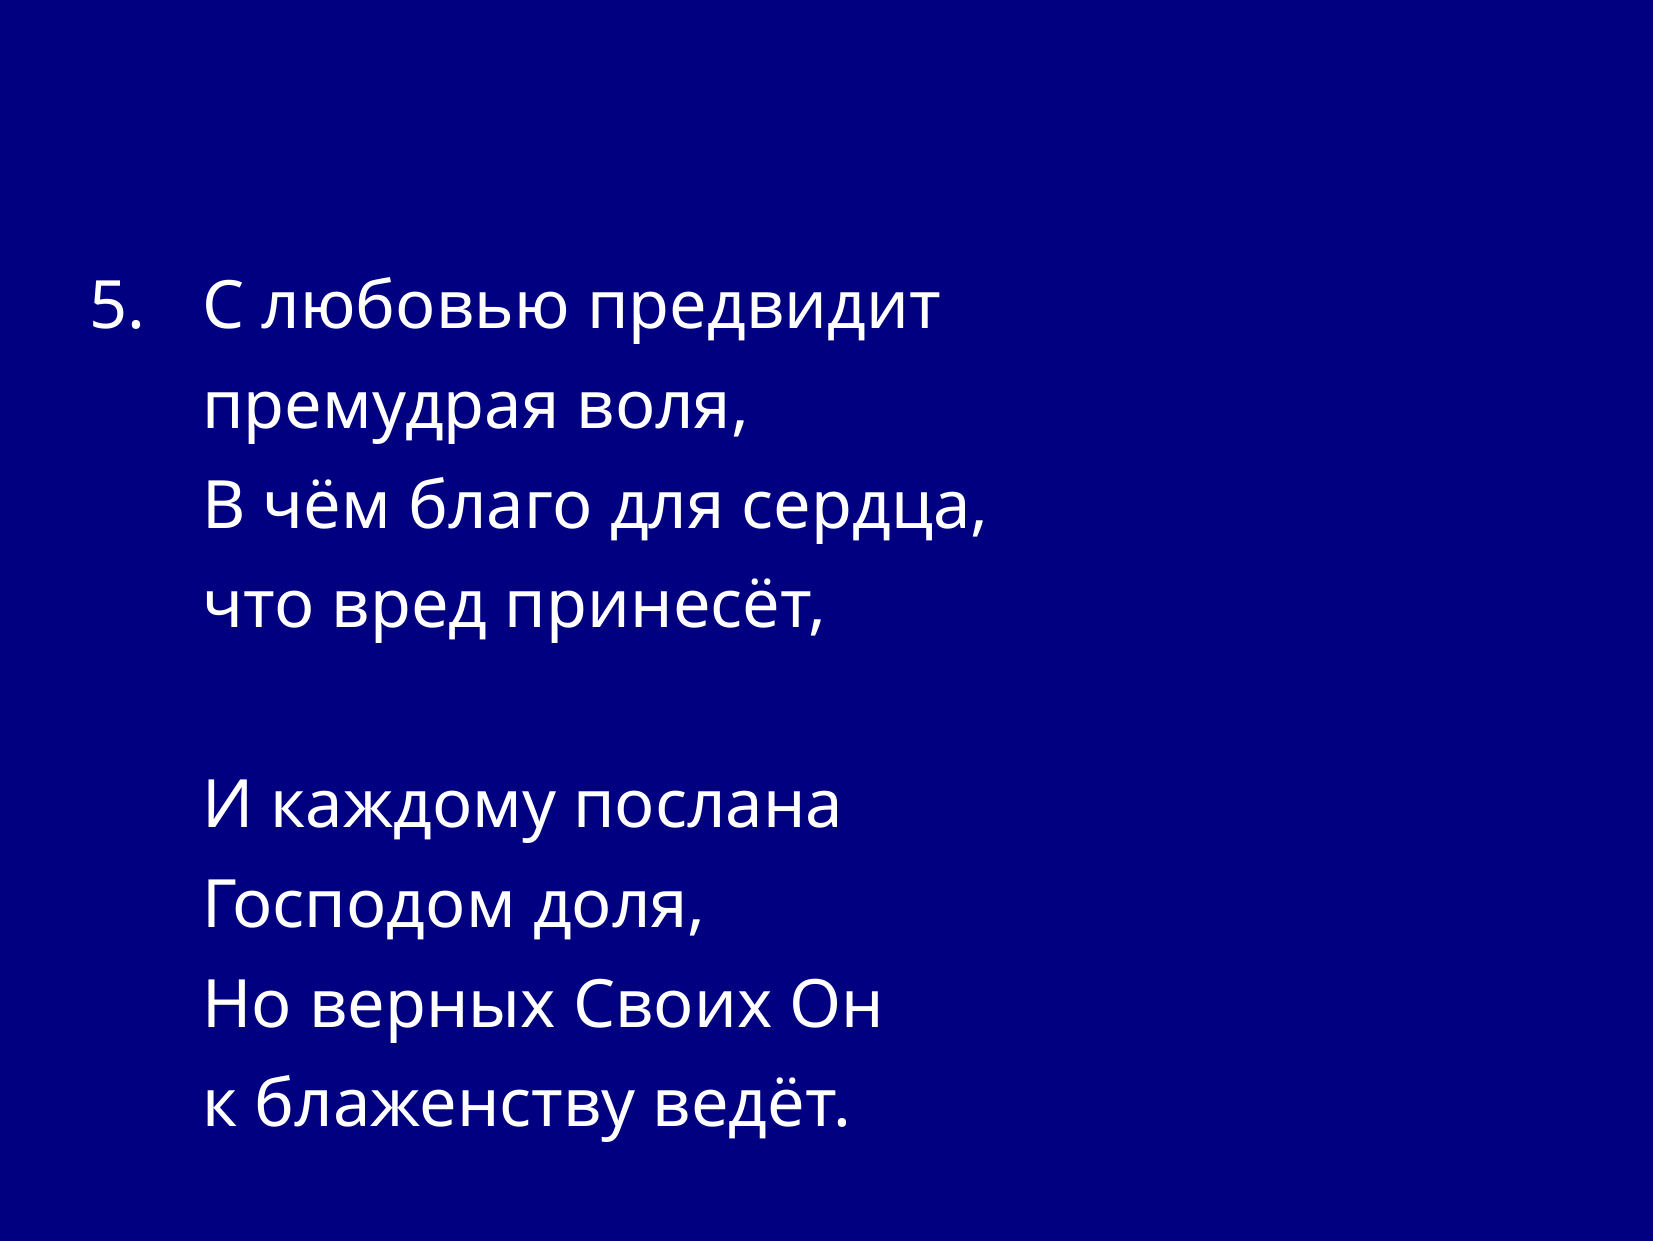

5.	С любовью предвидит
	премудрая воля,
	В чём благо для сердца,
	что вред принесёт,
	И каждому послана
	Господом доля,
	Но верных Своих Он
	к блаженству ведёт.